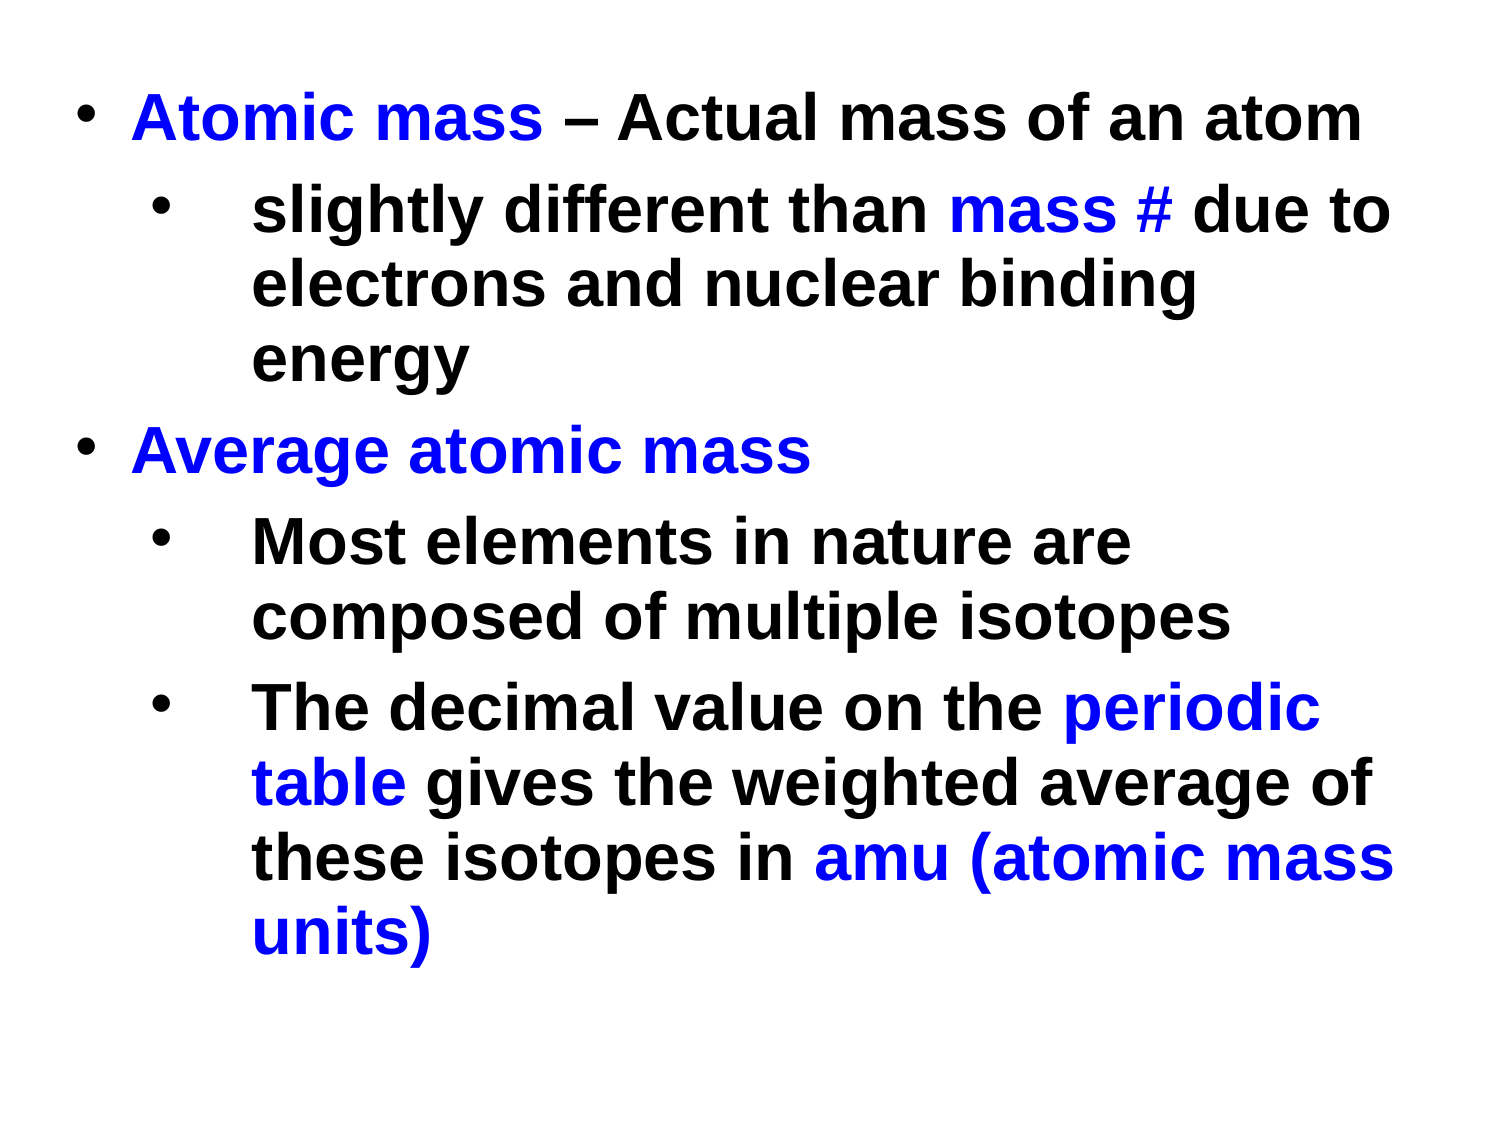

Atomic mass – Actual mass of an atom
slightly different than mass # due to electrons and nuclear binding energy
Average atomic mass
Most elements in nature are composed of multiple isotopes
The decimal value on the periodic table gives the weighted average of these isotopes in amu (atomic mass units)